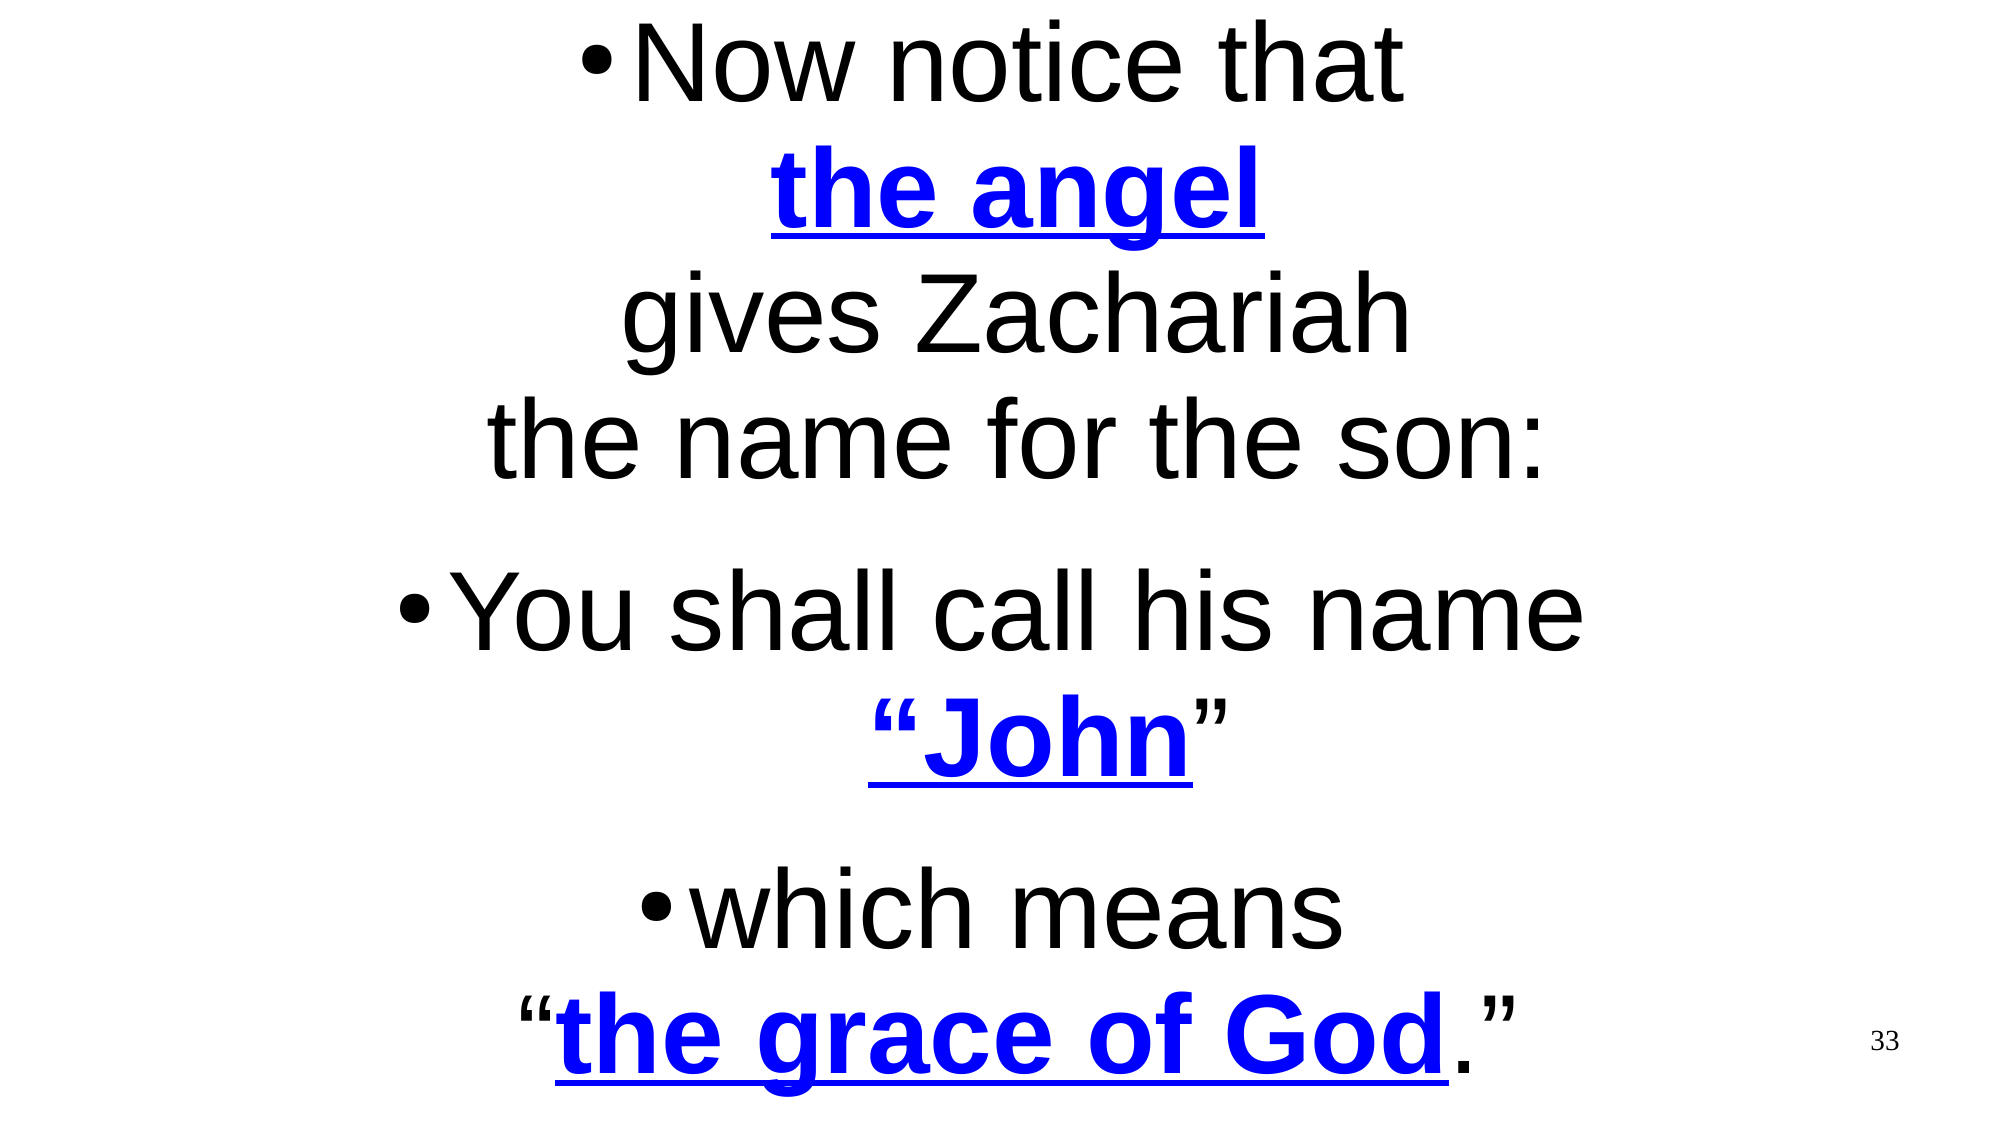

# Now notice that the angel gives Zachariah the name for the son:
You shall call his name
 “John”
which means
“the grace of God.”
33